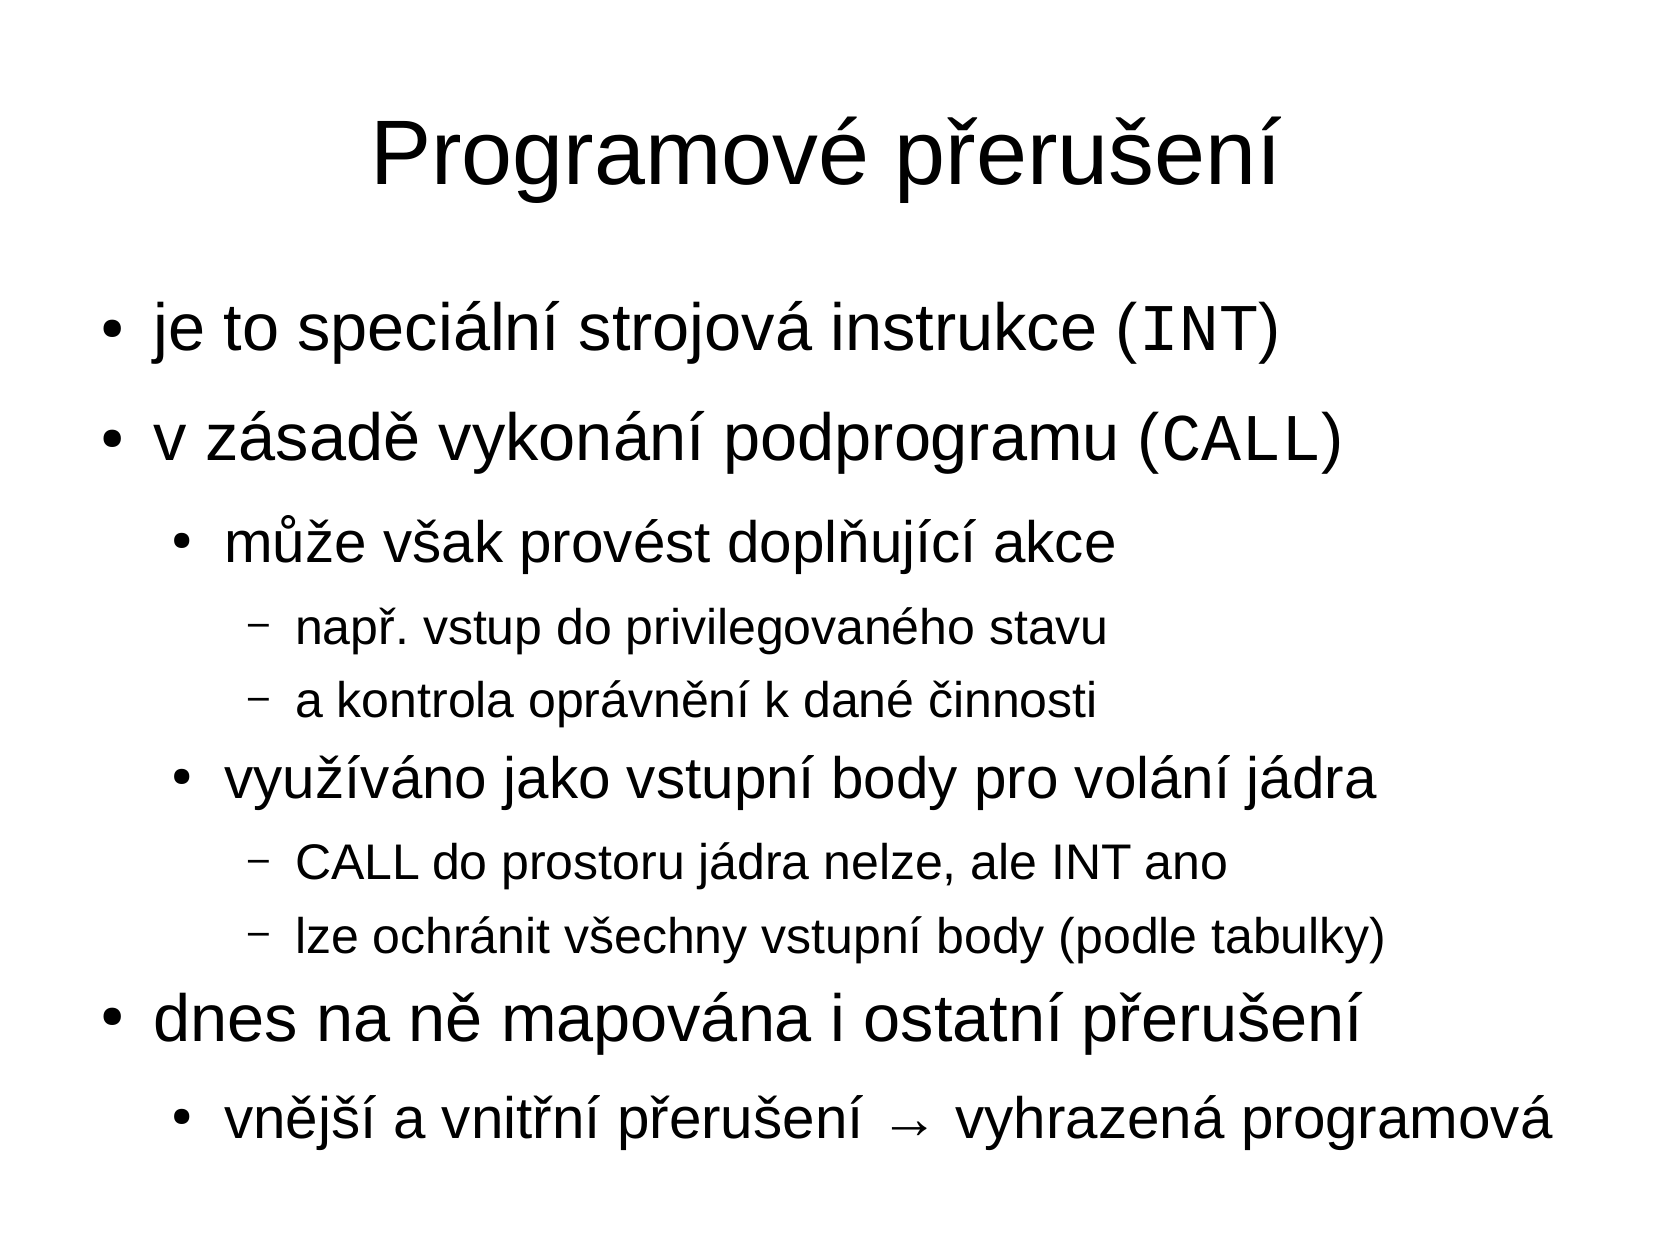

# Programové přerušení
je to speciální strojová instrukce (INT)
v zásadě vykonání podprogramu (CALL)
může však provést doplňující akce
např. vstup do privilegovaného stavu
a kontrola oprávnění k dané činnosti
využíváno jako vstupní body pro volání jádra
CALL do prostoru jádra nelze, ale INT ano
lze ochránit všechny vstupní body (podle tabulky)
dnes na ně mapována i ostatní přerušení
vnější a vnitřní přerušení → vyhrazená programová